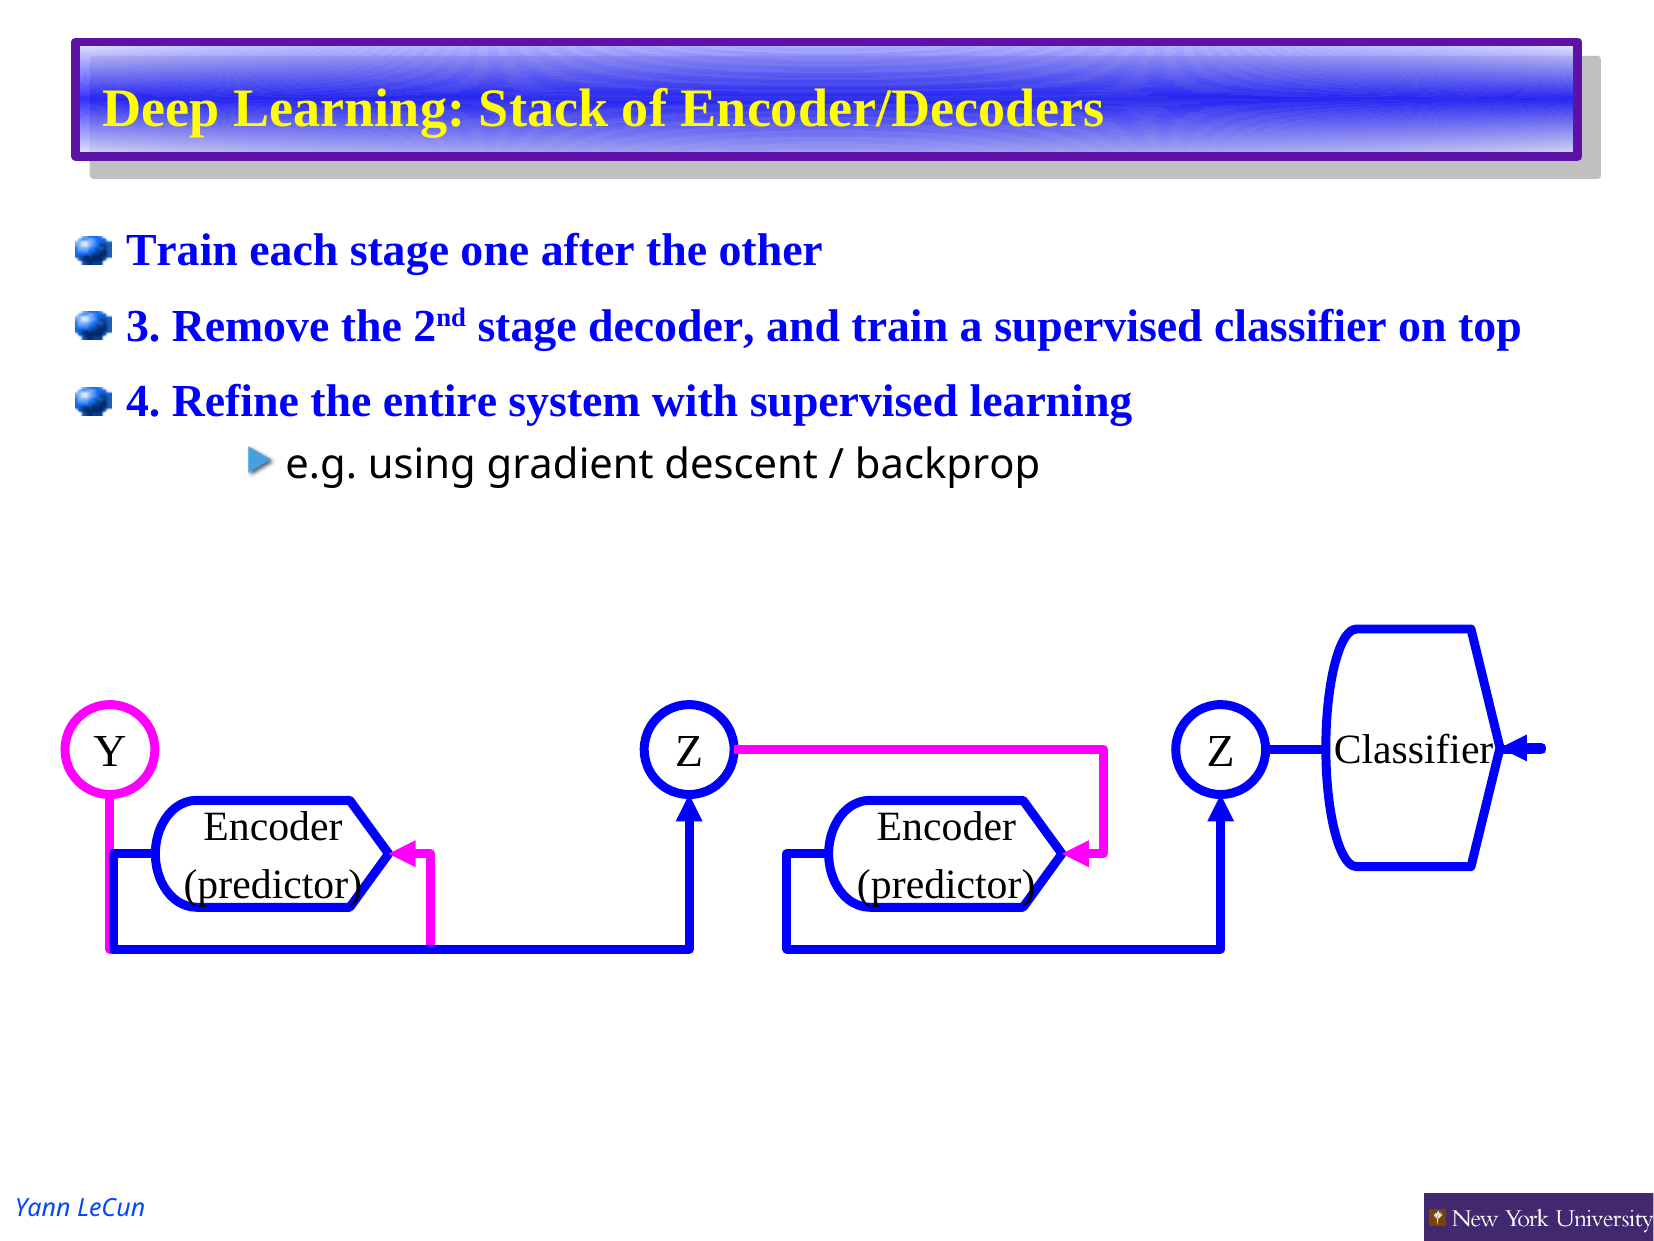

# Deep Learning: Stack of Encoder/Decoders
Train each stage one after the other
3. Remove the 2nd stage decoder, and train a supervised classifier on top
4. Refine the entire system with supervised learning
e.g. using gradient descent / backprop
Classifier
Y
Z
Z
Encoder
(predictor)
Encoder
(predictor)